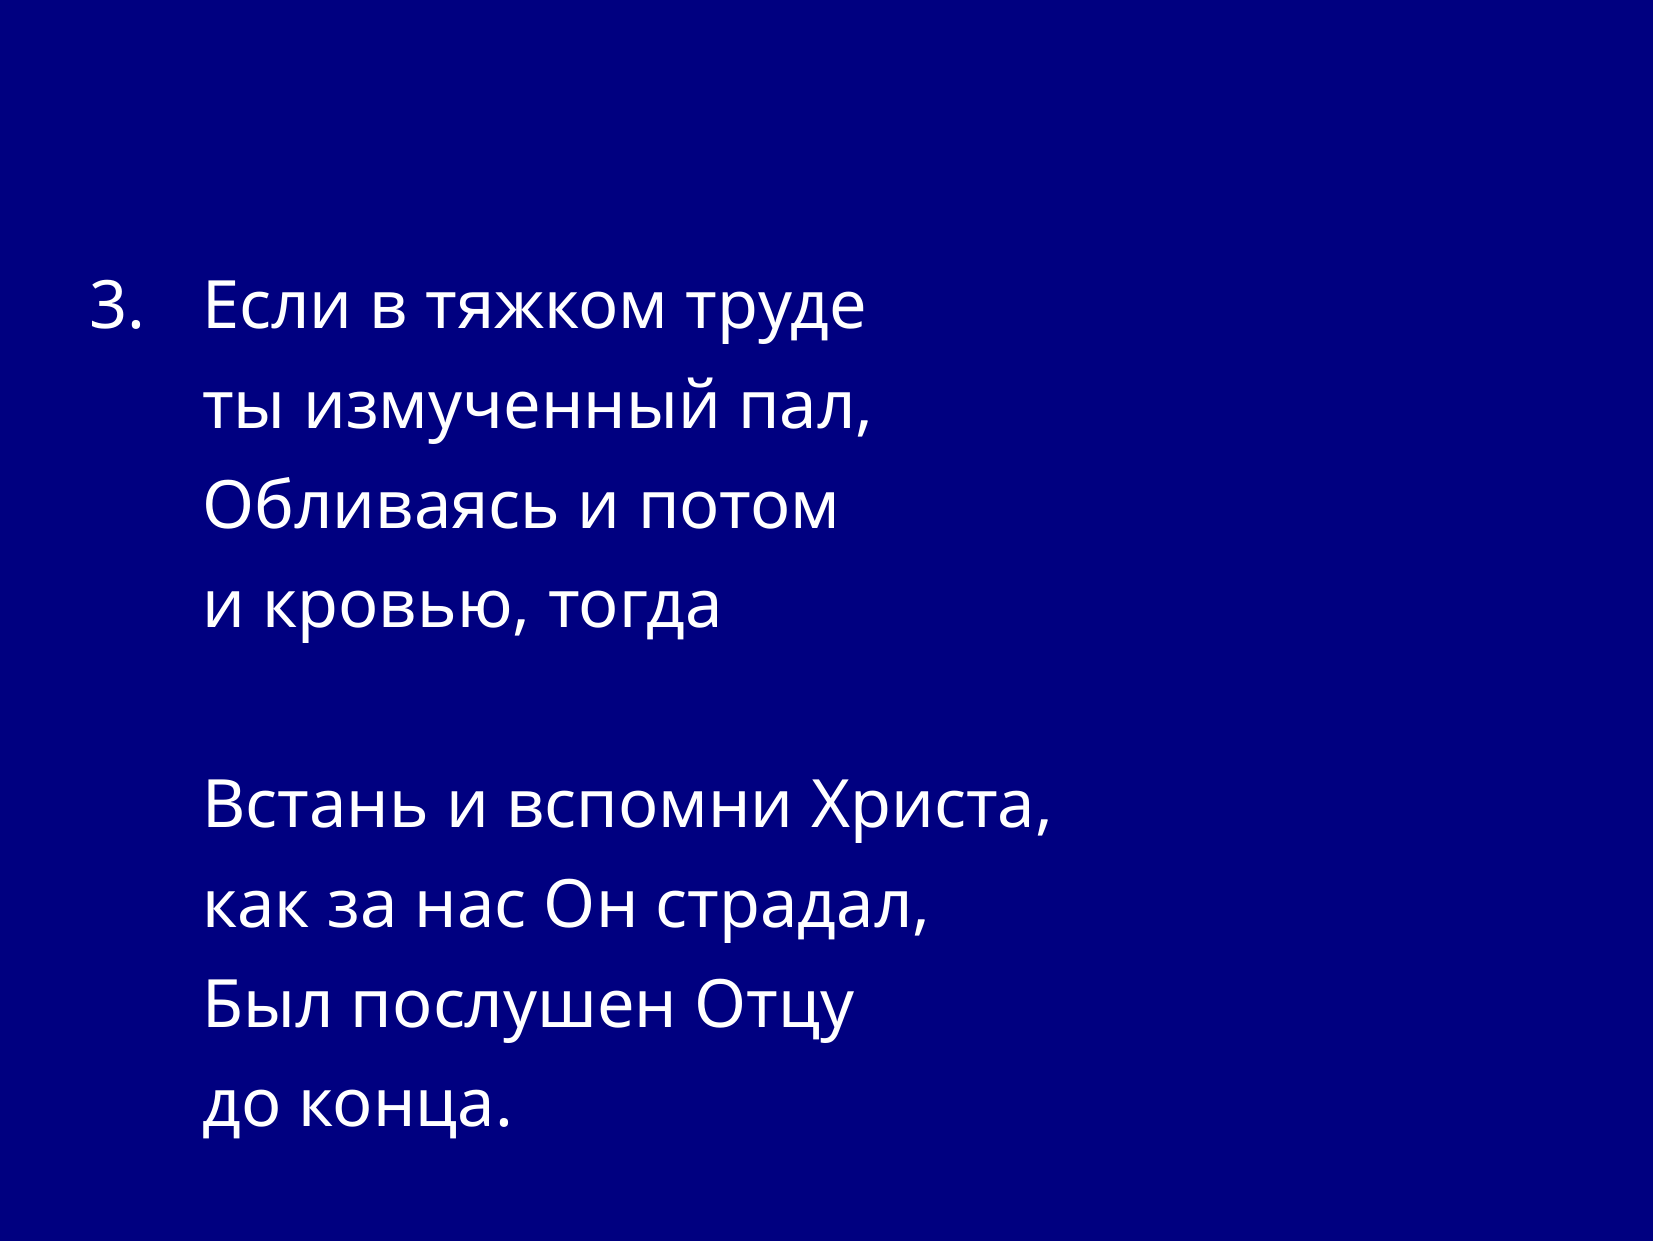

3.	Если в тяжком труде
	ты измученный пал,
	Обливаясь и потом
	и кровью, тогда
	Встань и вспомни Христа,
	как за нас Он страдал,
	Был послушен Отцу
	до конца.